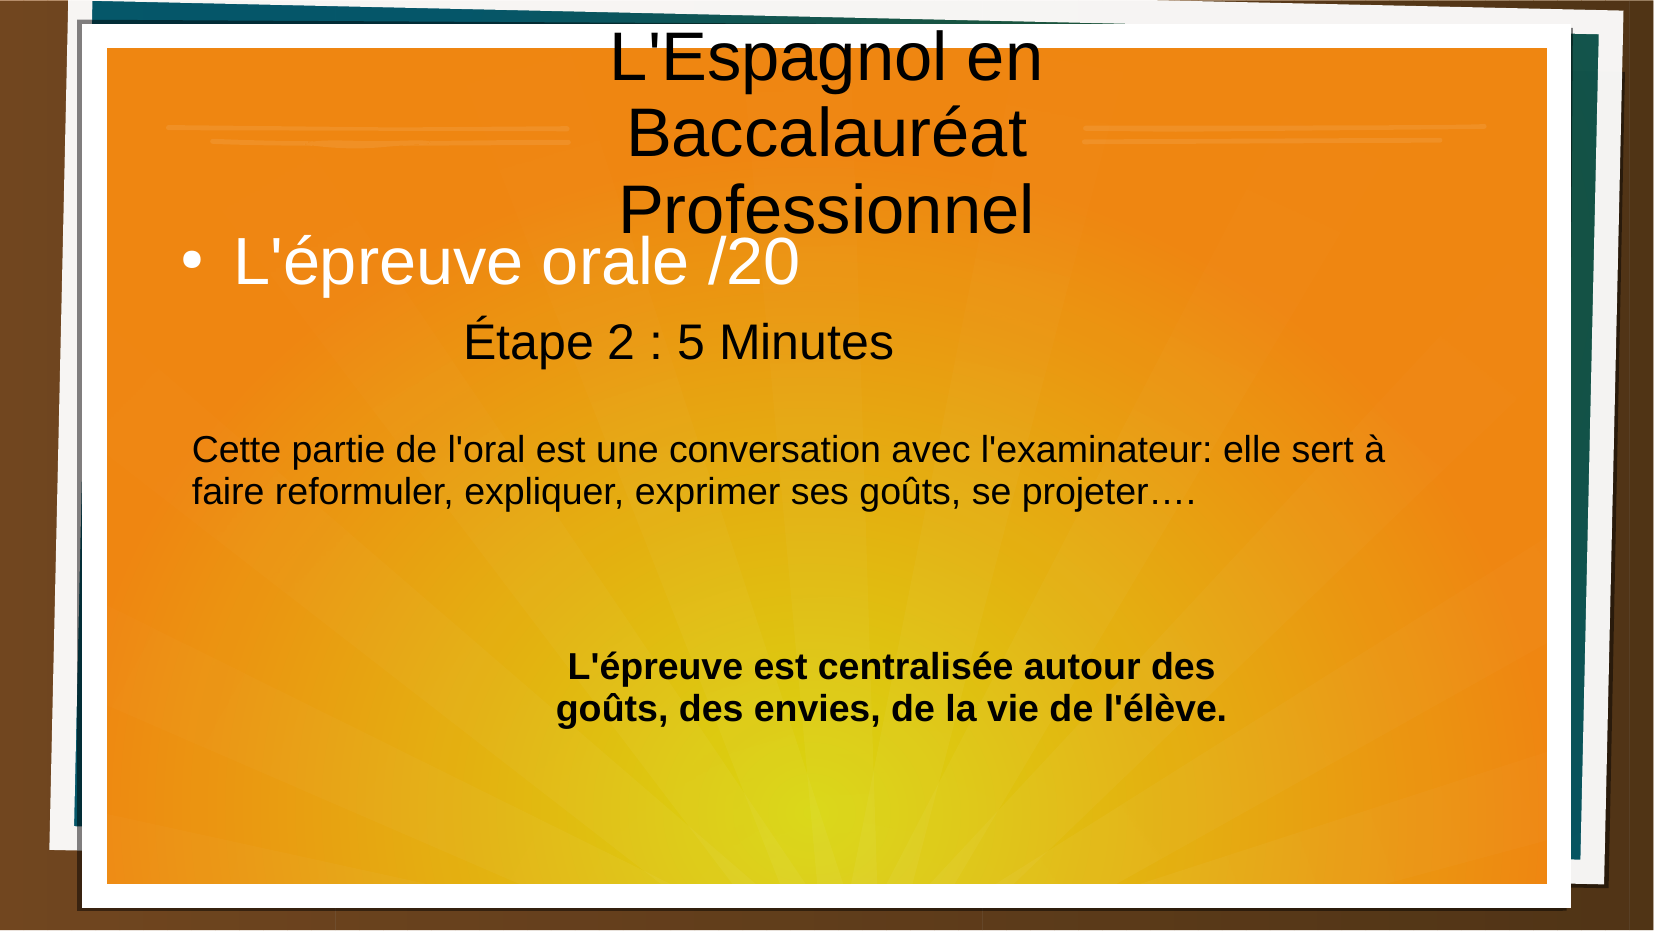

# L'Espagnol en Baccalauréat Professionnel
L'épreuve orale /20
Étape 2 : 5 Minutes
Cette partie de l'oral est une conversation avec l'examinateur: elle sert à faire reformuler, expliquer, exprimer ses goûts, se projeter….
L'épreuve est centralisée autour des goûts, des envies, de la vie de l'élève.